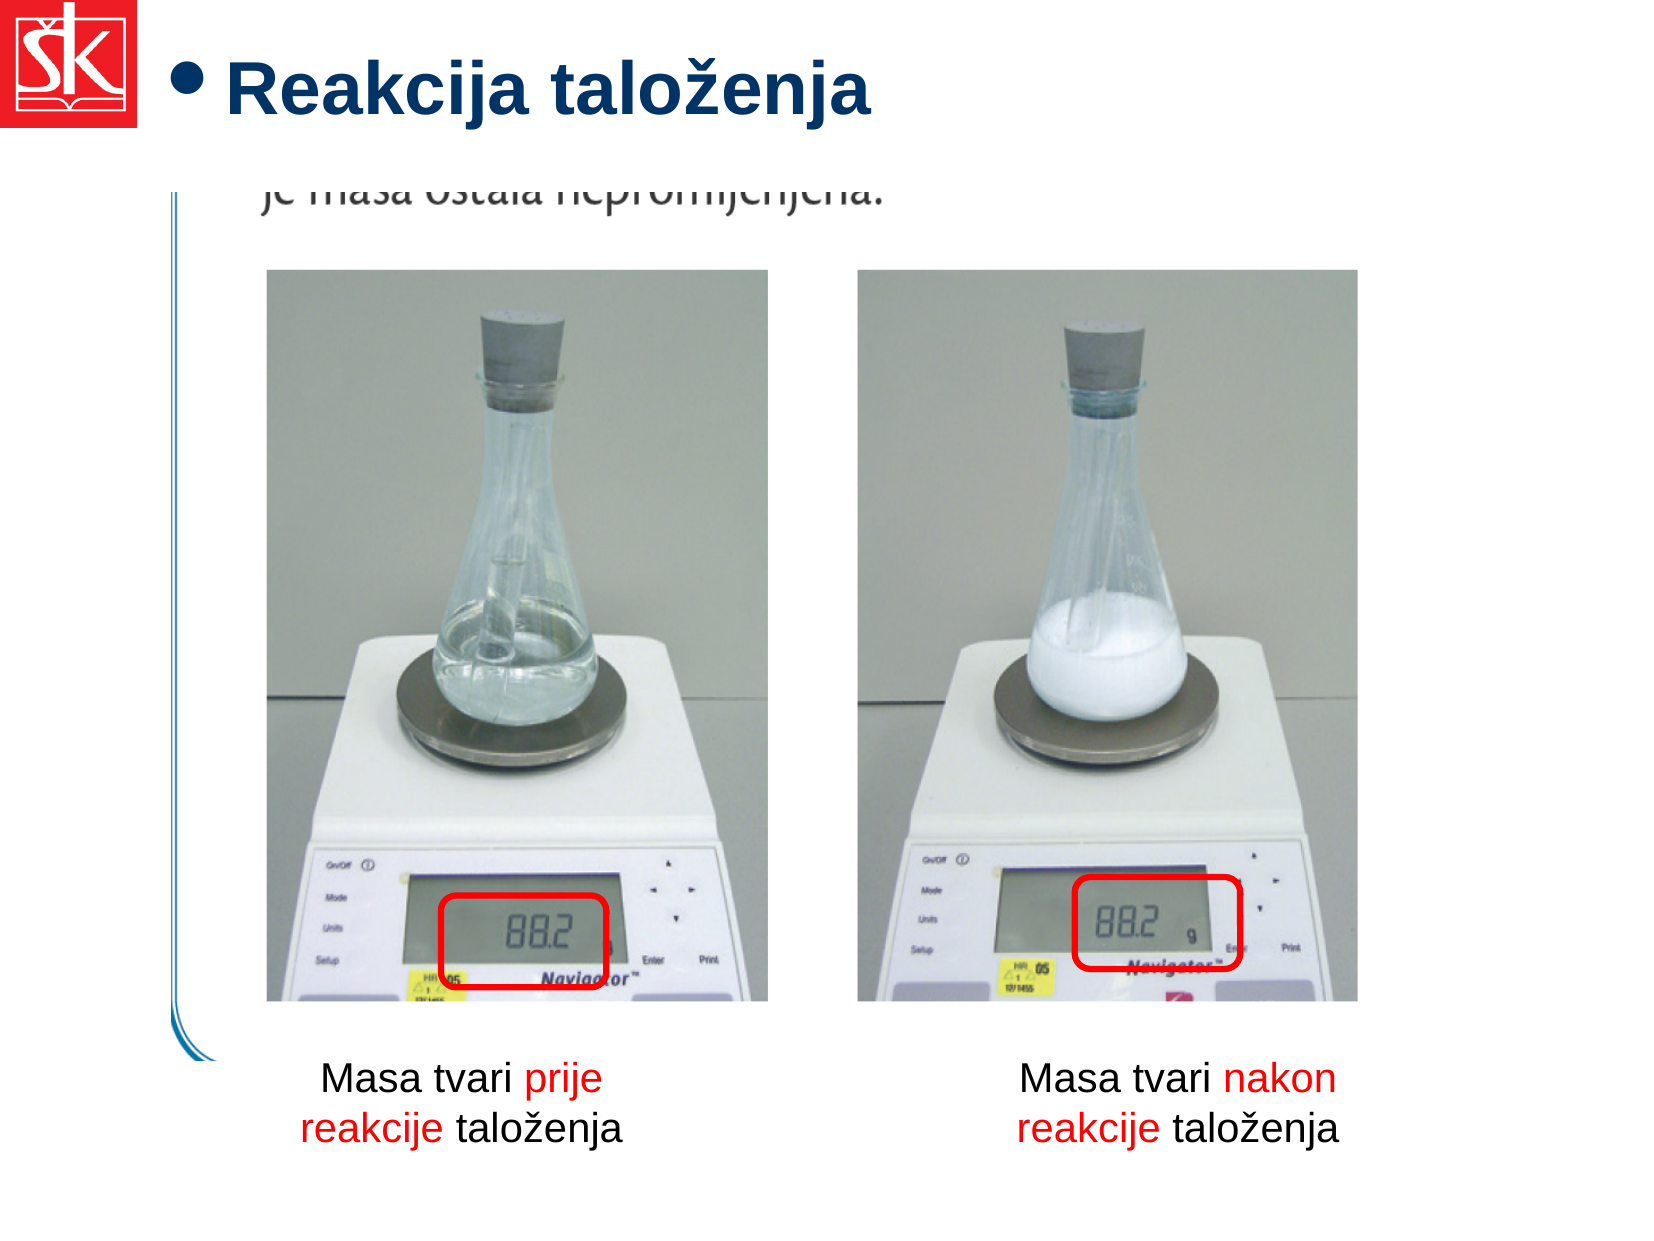

Reakcija taloženja
Masa tvari prije reakcije taloženja
Masa tvari nakon reakcije taloženja